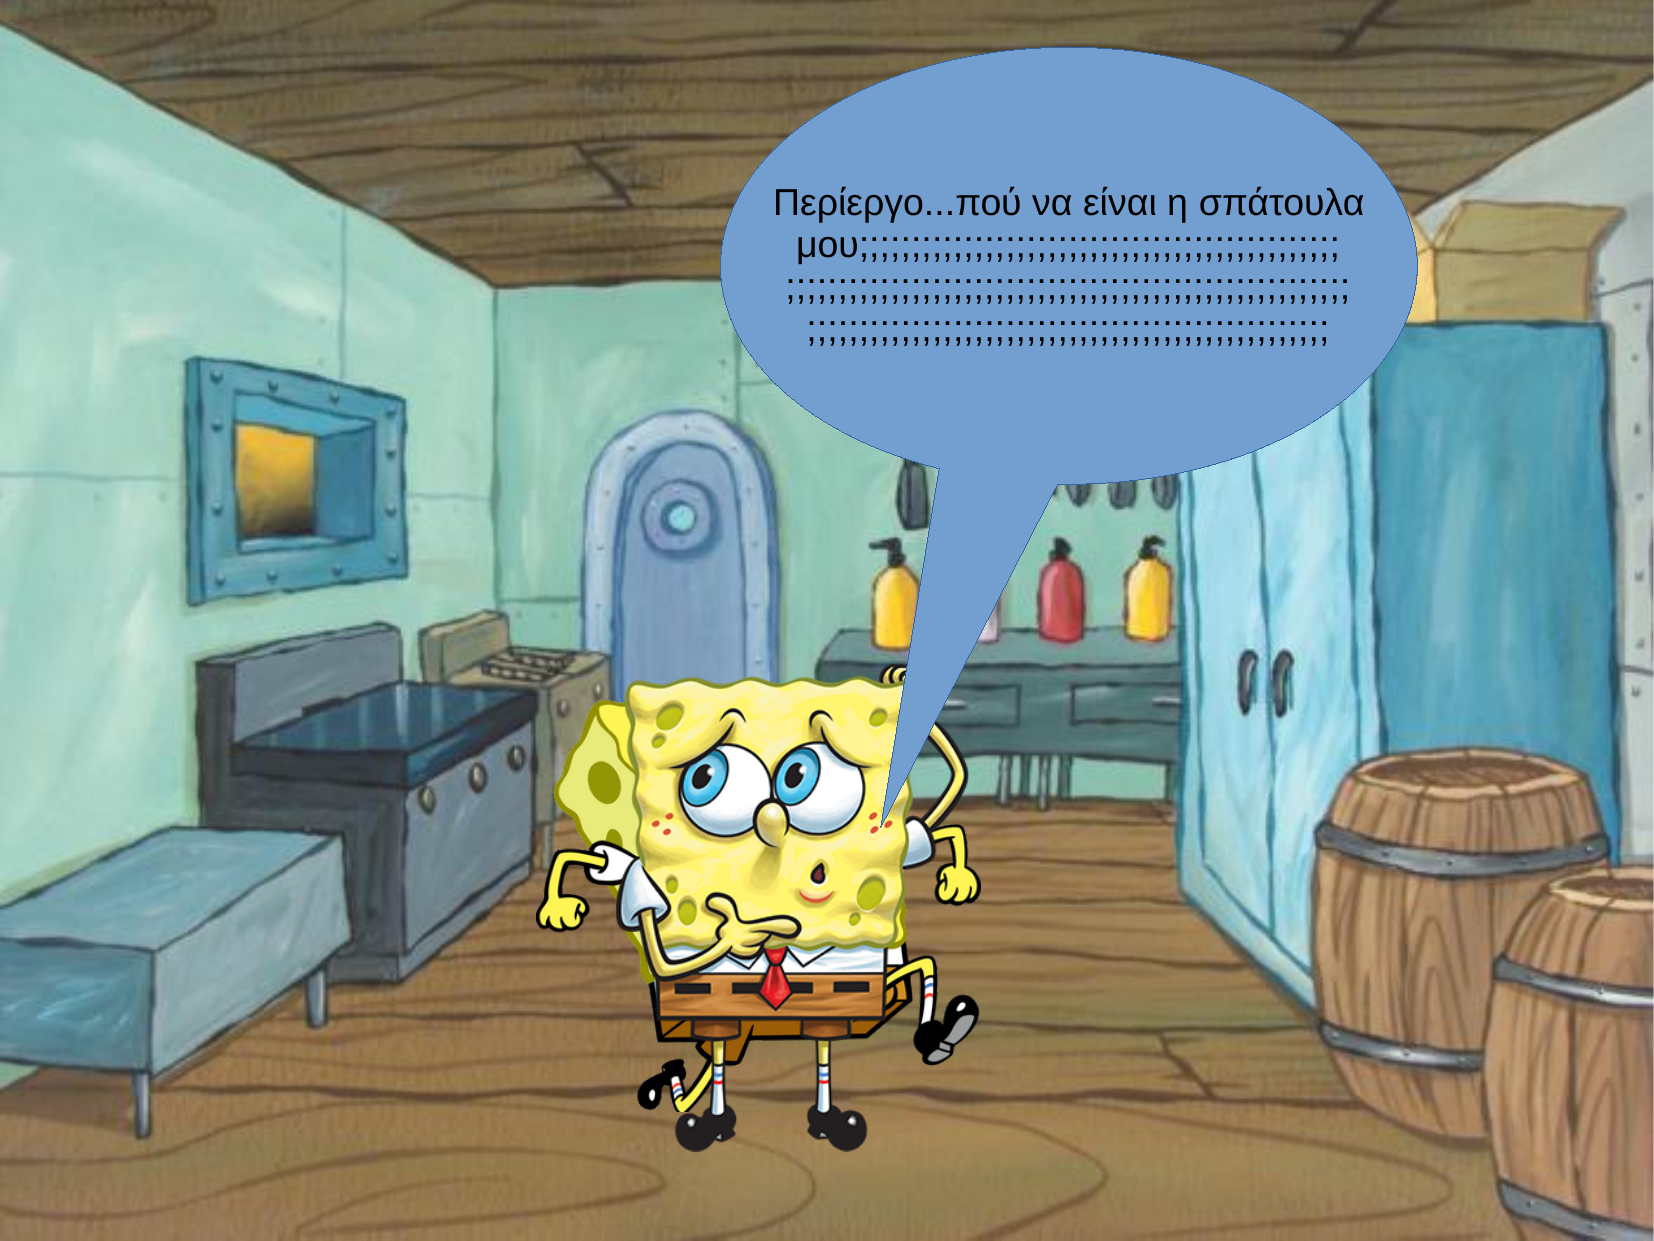

Περίεργο...πού να είναι η σπάτουλα
μου;;;;;;;;;;;;;;;;;;;;;;;;;;;;;;;;;;;;;;;;;;;;;;
;;;;;;;;;;;;;;;;;;;;;;;;;;;;;;;;;;;;;;;;;;;;;;;;;;;;;;
;;;;;;;;;;;;;;;;;;;;;;;;;;;;;;;;;;;;;;;;;;;;;;;;;;